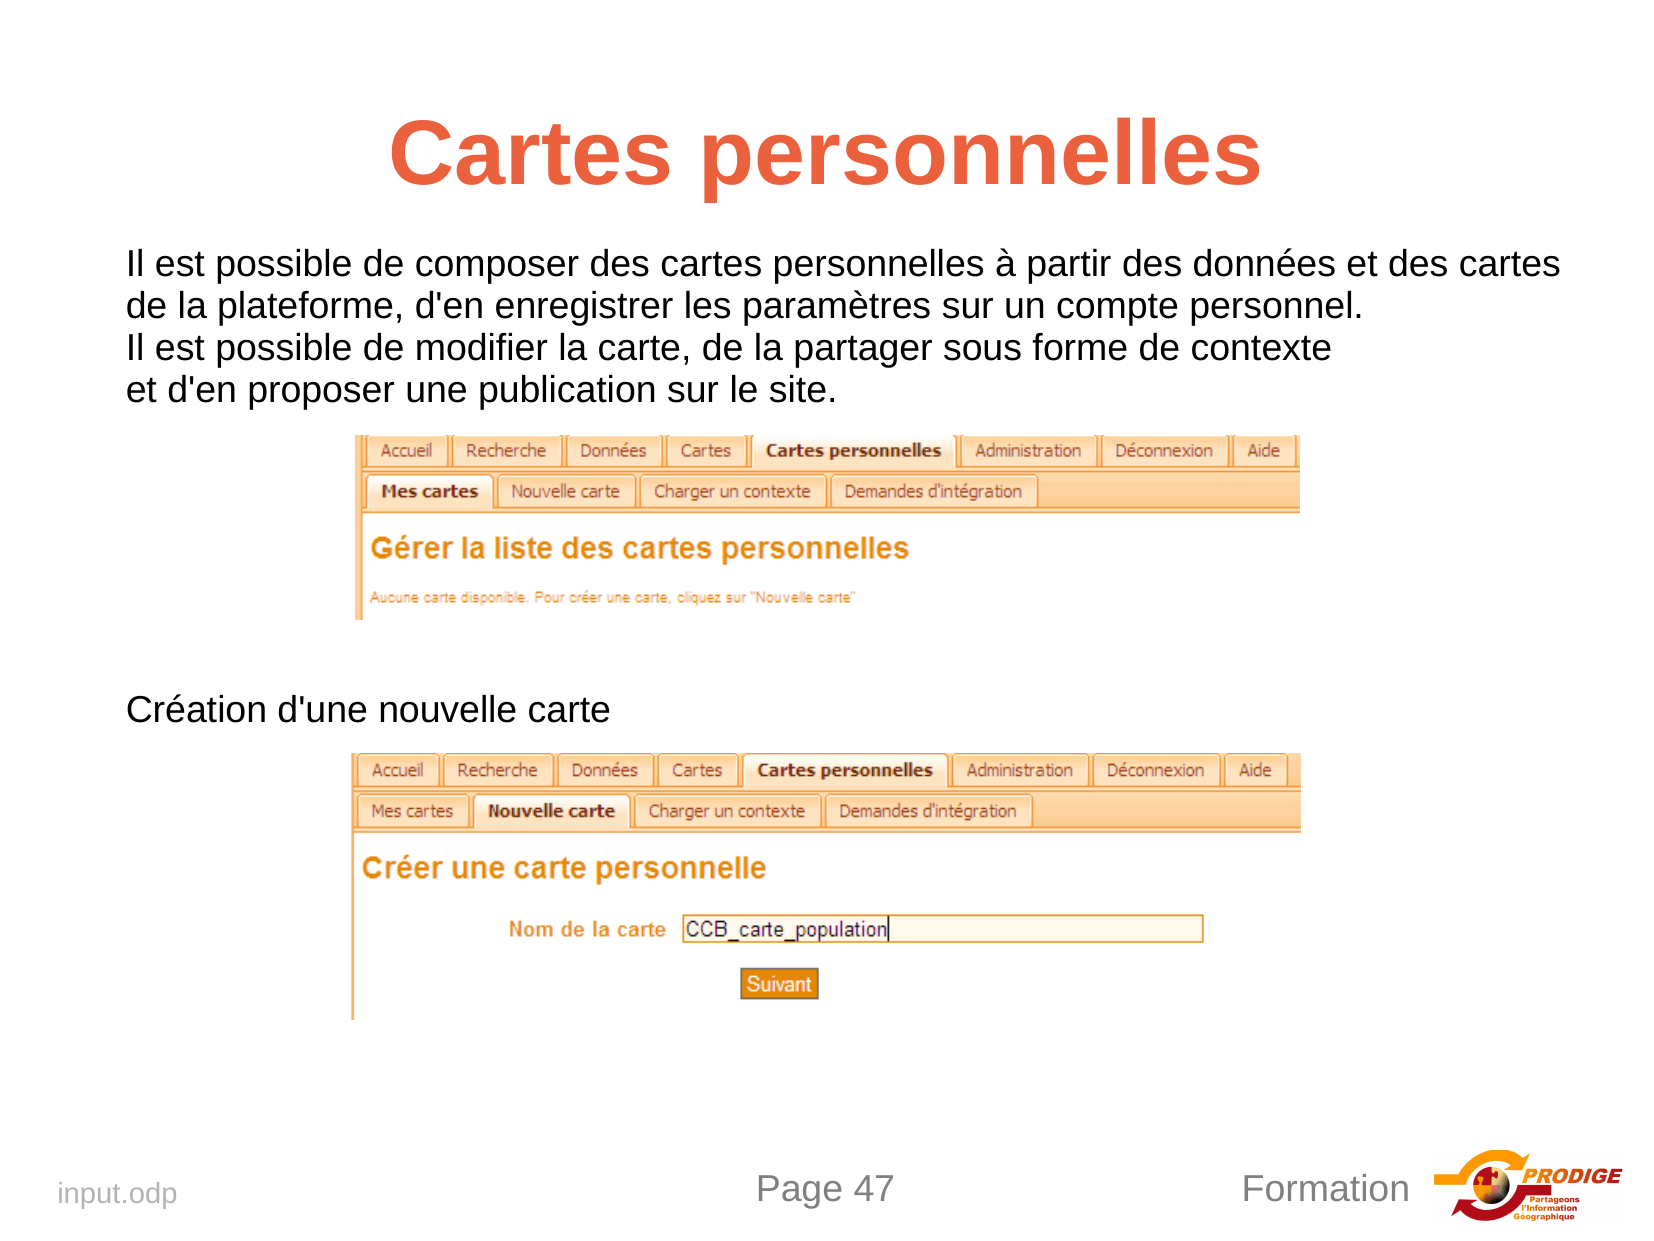

# Cartes personnelles
Il est possible de composer des cartes personnelles à partir des données et des cartes
de la plateforme, d'en enregistrer les paramètres sur un compte personnel.
Il est possible de modifier la carte, de la partager sous forme de contexte
et d'en proposer une publication sur le site.
Création d'une nouvelle carte